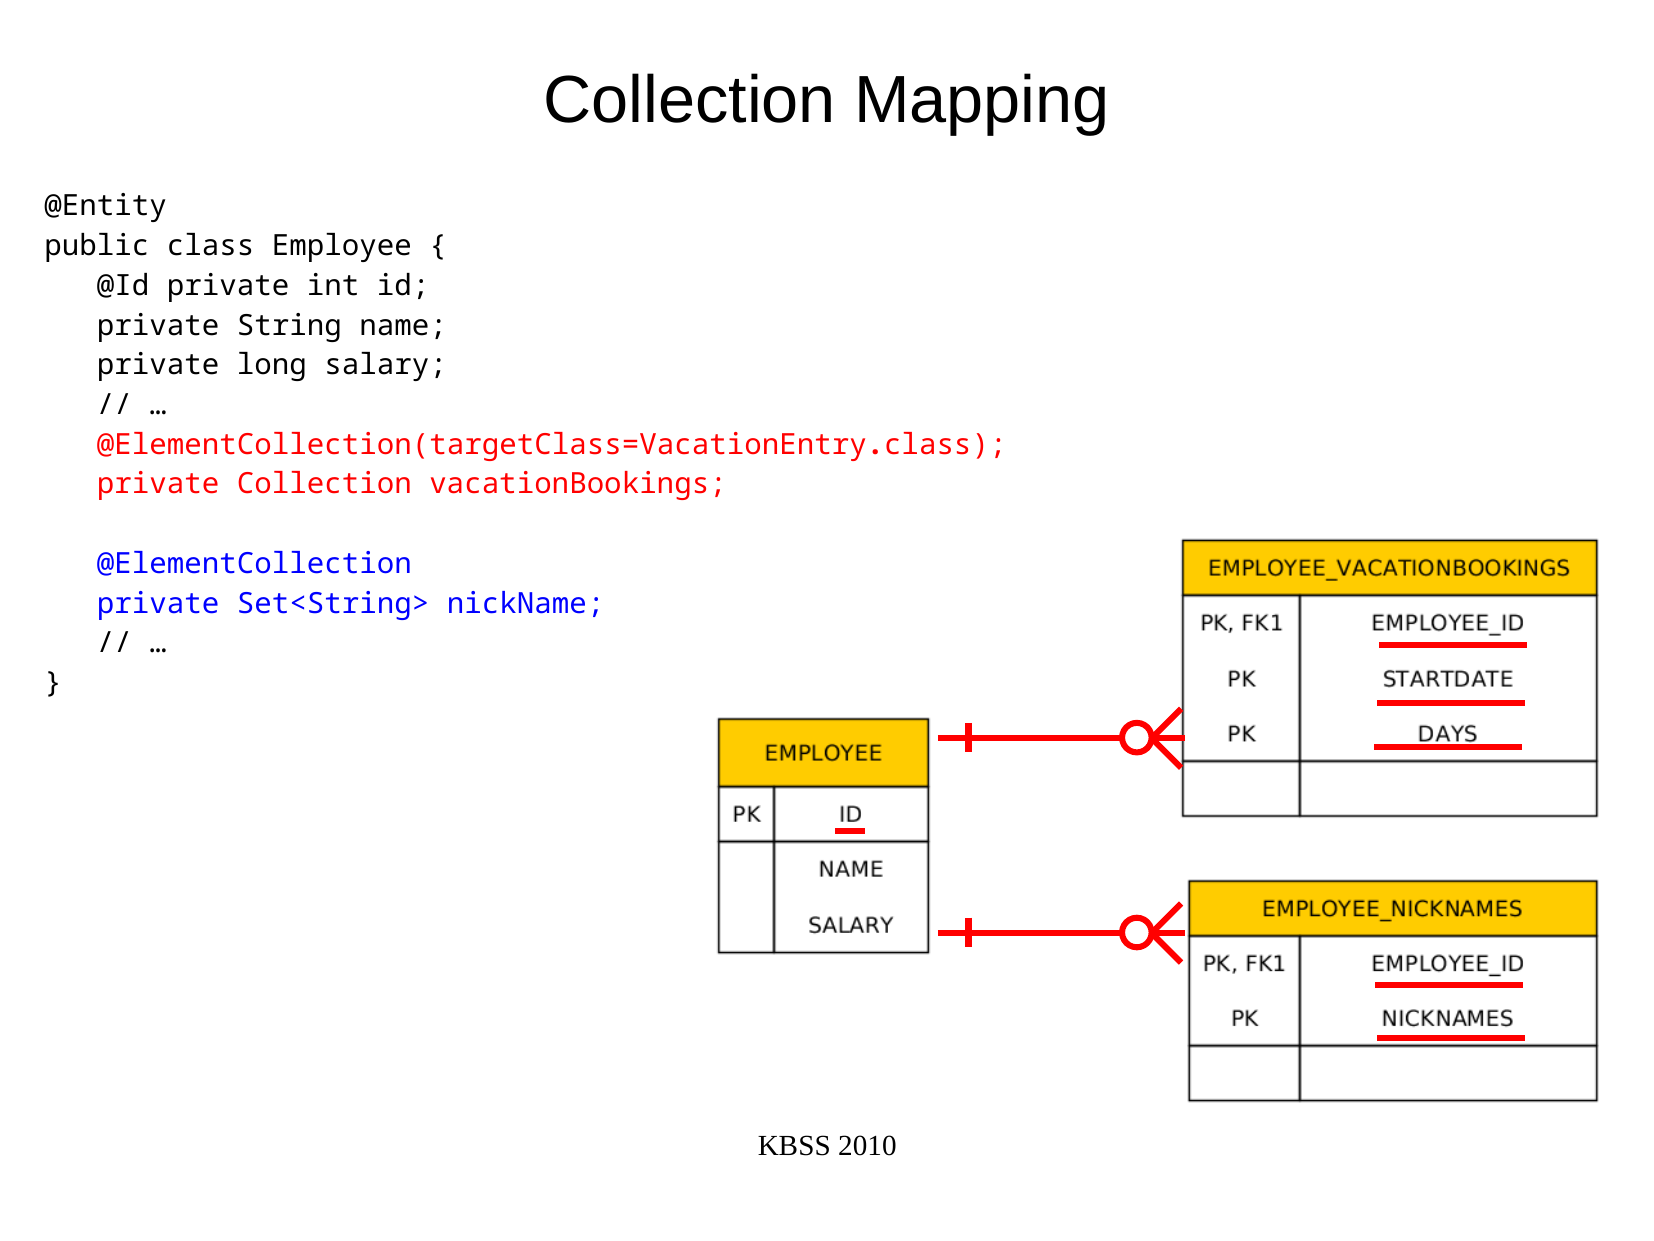

# Collection Mapping
@Entity
public class Employee {
 @Id private int id;
 private String name;
 private long salary;
 // …
 @ElementCollection(targetClass=VacationEntry.class);
 private Collection vacationBookings;
 @ElementCollection
 private Set<String> nickName;
 // …
}
KBSS 2010